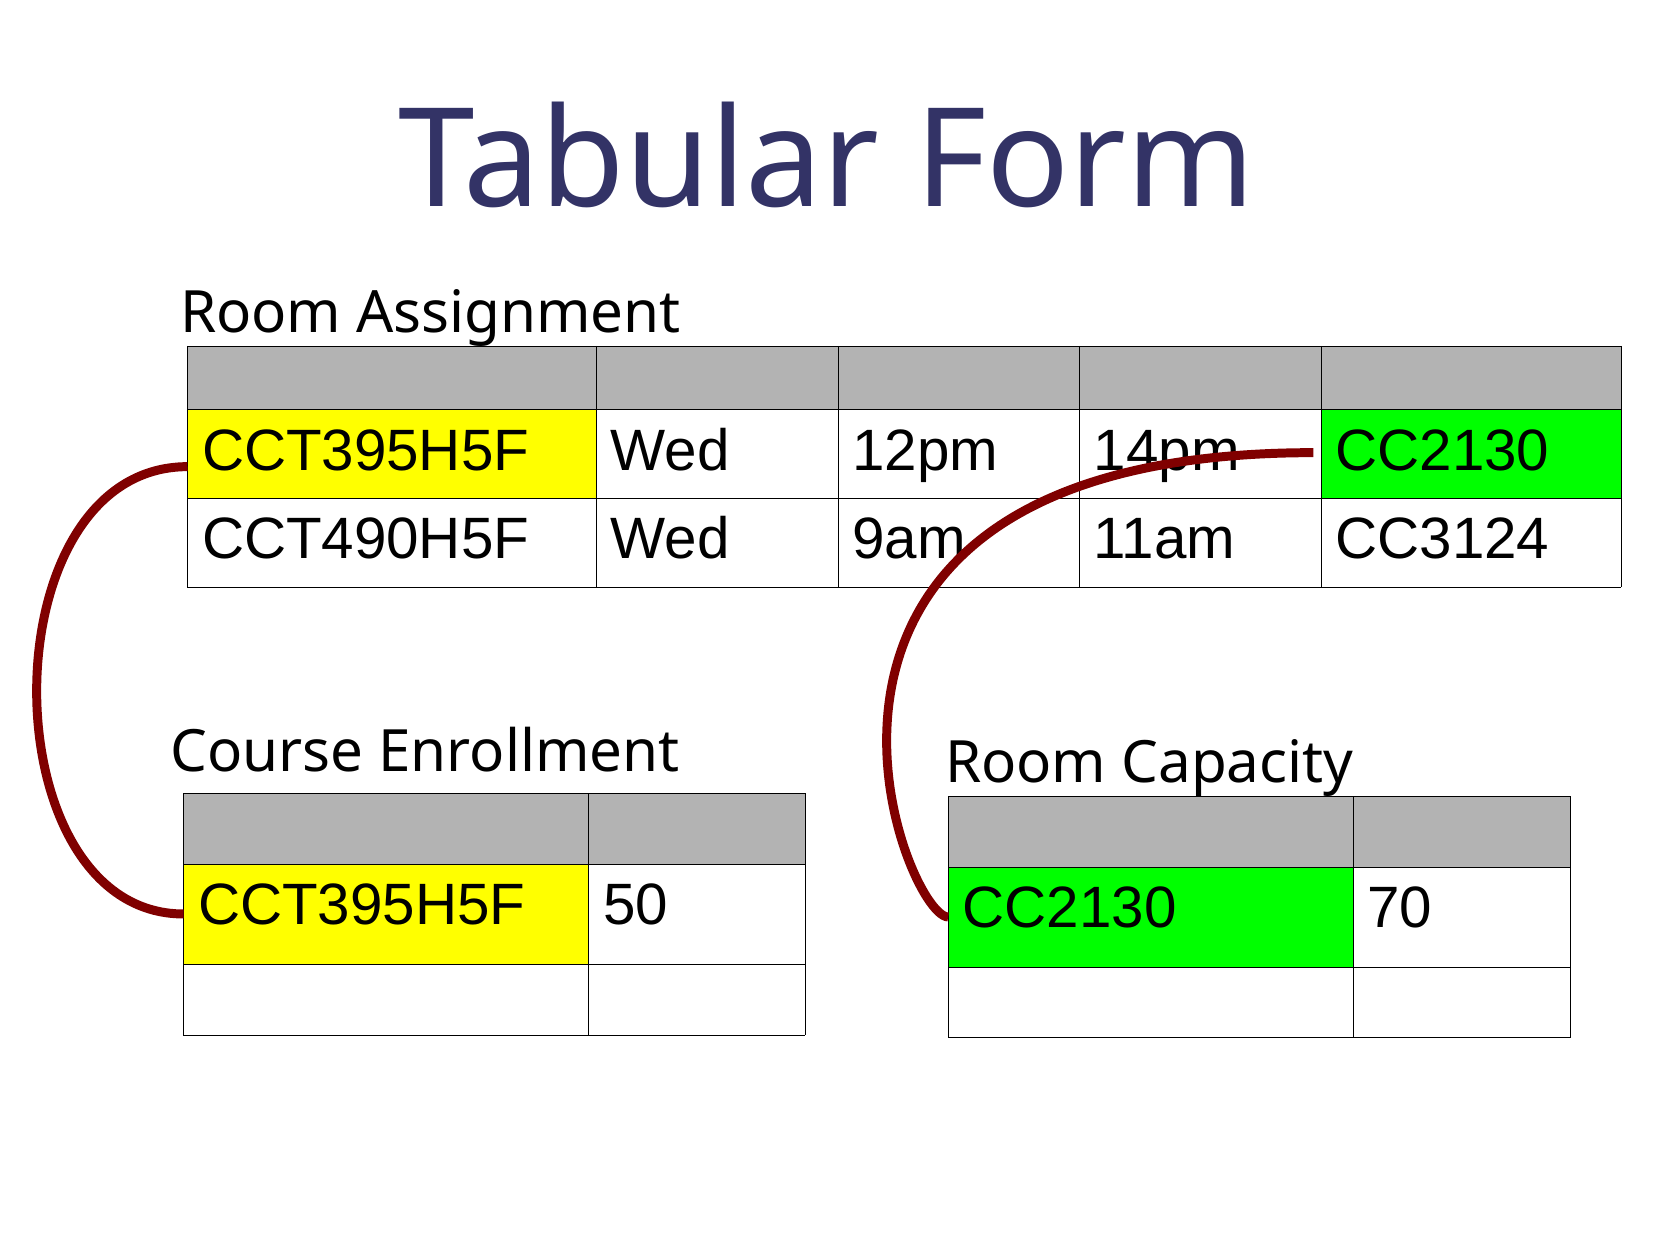

# Tabular Form
 Room Assignment
| | | | | |
| --- | --- | --- | --- | --- |
| CCT395H5F | Wed | 12pm | 14pm | CC2130 |
| CCT490H5F | Wed | 9am | 11am | CC3124 |
 Course Enrollment
 Room Capacity
| | |
| --- | --- |
| CCT395H5F | 50 |
| | |
| | |
| --- | --- |
| CC2130 | 70 |
| | |